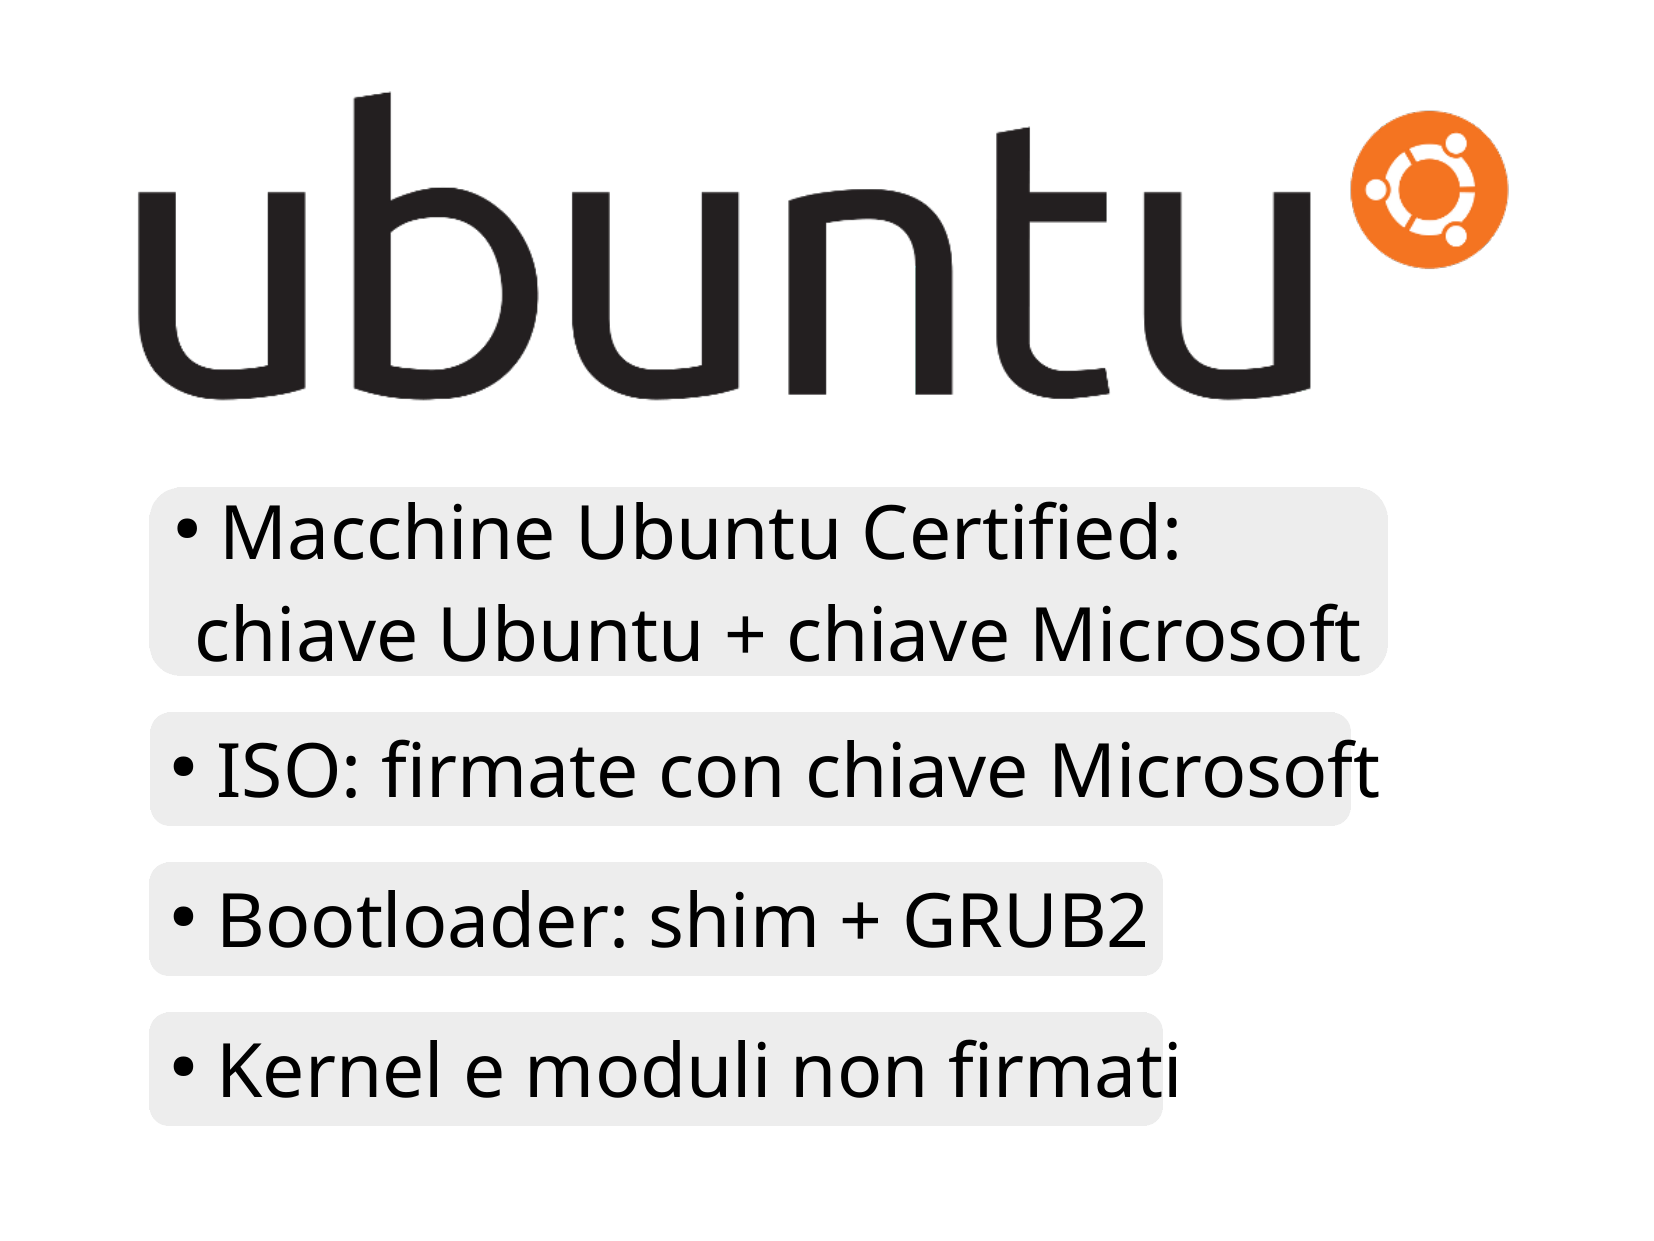

Macchine Ubuntu Certified:
 chiave Ubuntu + chiave Microsoft
 ISO: firmate con chiave Microsoft
 Bootloader: shim + GRUB2
 Kernel e moduli non firmati